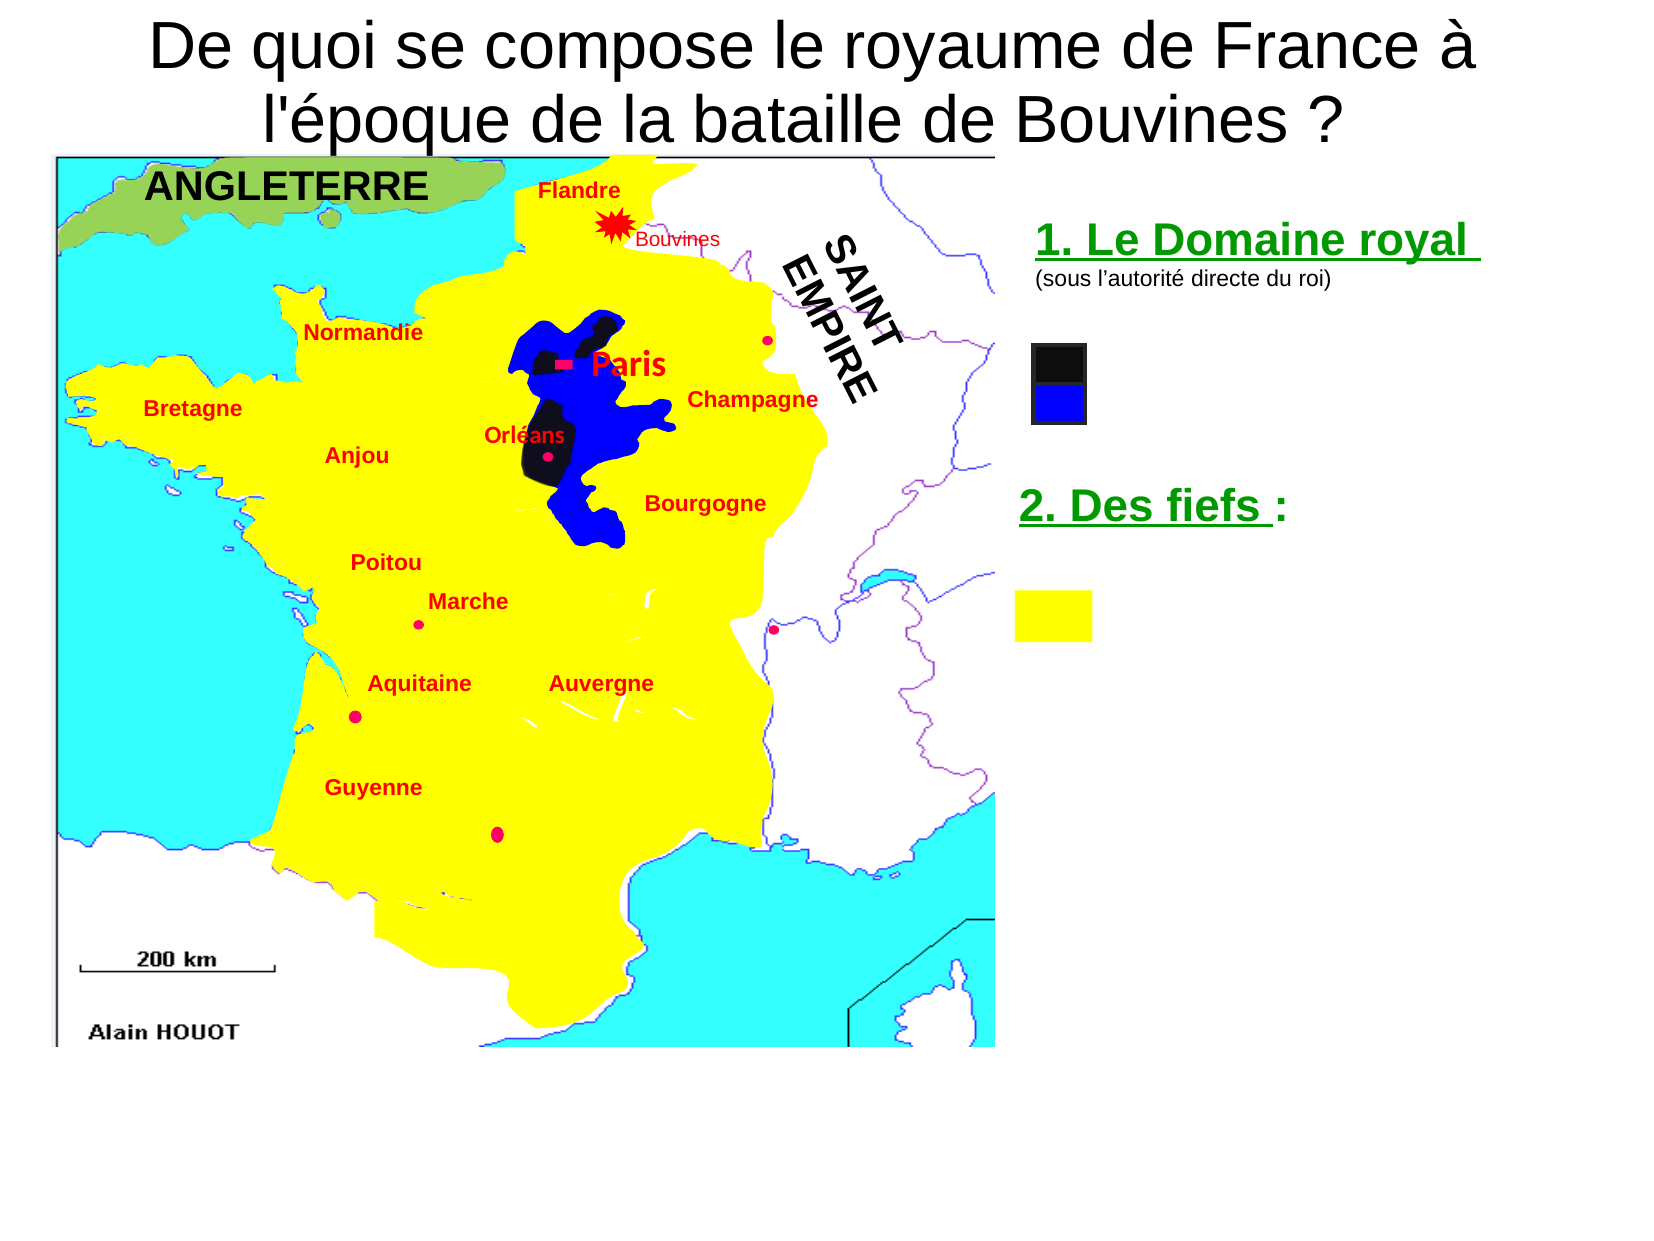

De quoi se compose le royaume de France à l'époque de la bataille de Bouvines ?
ANGLETERRE
Flandre
Bouvines
Normandie
Paris
Champagne
Bretagne
Orléans
Anjou
Poitou
Marche
Aquitaine
Auvergne
Guyenne
Bourgogne
1. Le Domaine royal
(sous l’autorité directe du roi)
SAINT EMPIRE
2. Des fiefs :